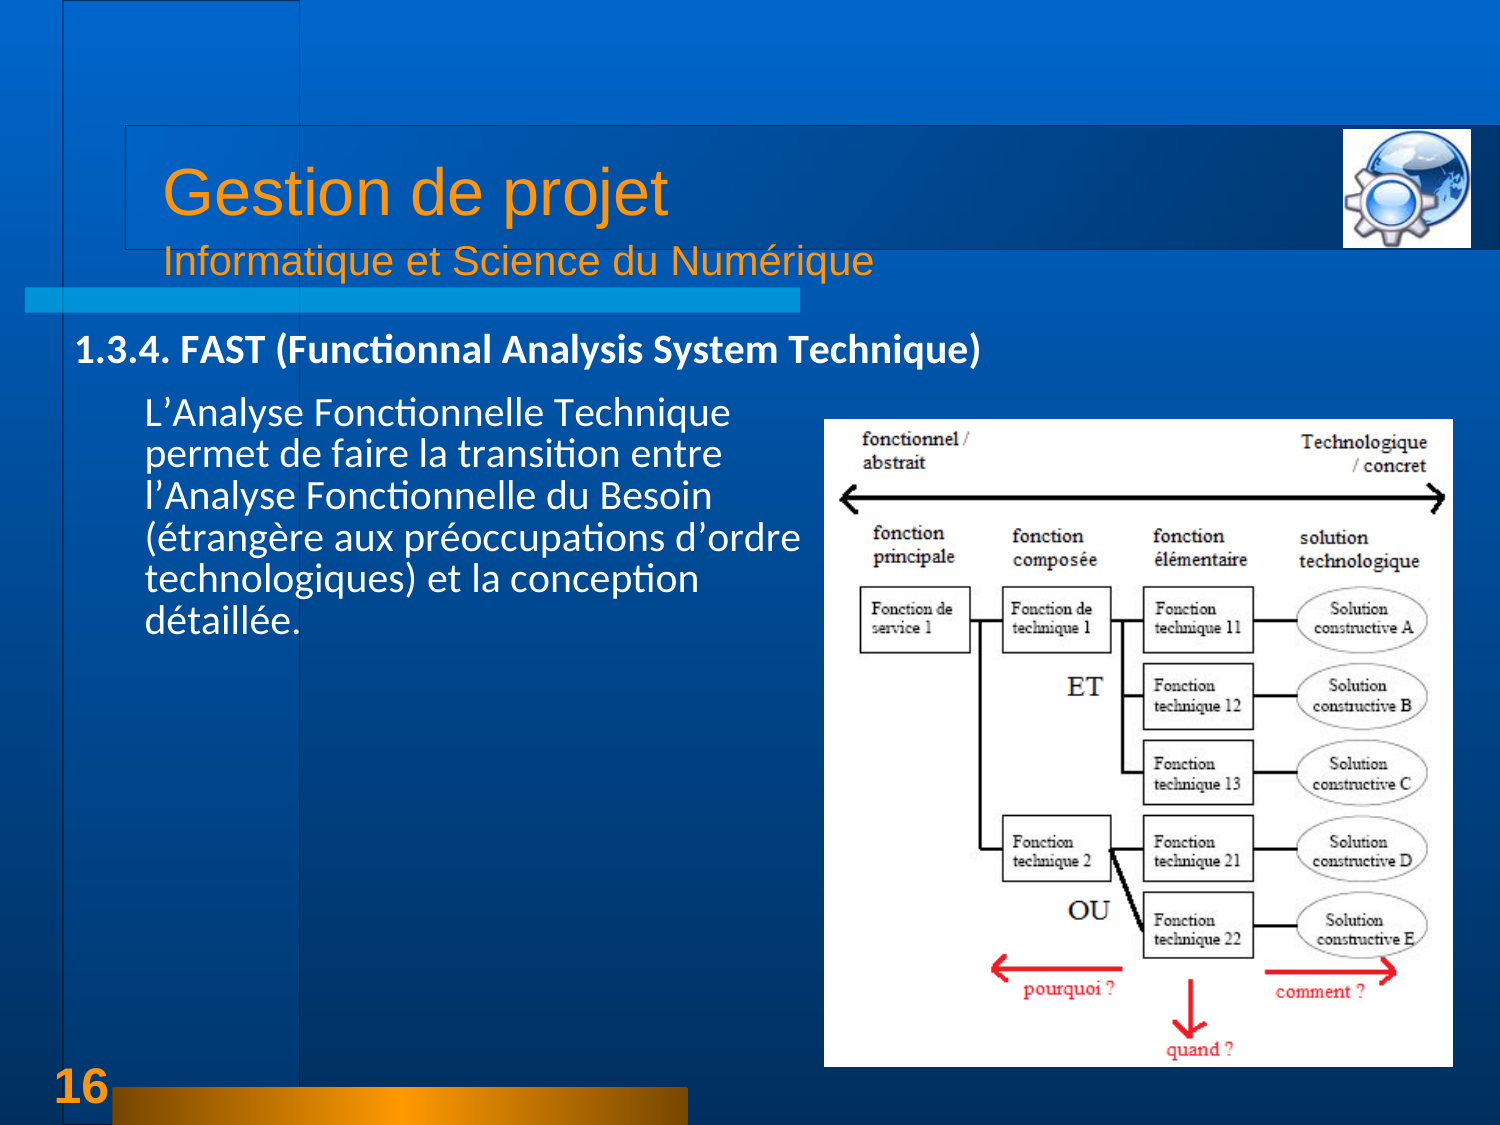

1.3.4. FAST (Functionnal Analysis System Technique)
L’Analyse Fonctionnelle Technique permet de faire la transition entre l’Analyse Fonctionnelle du Besoin (étrangère aux préoccupations d’ordre technologiques) et la conception détaillée.